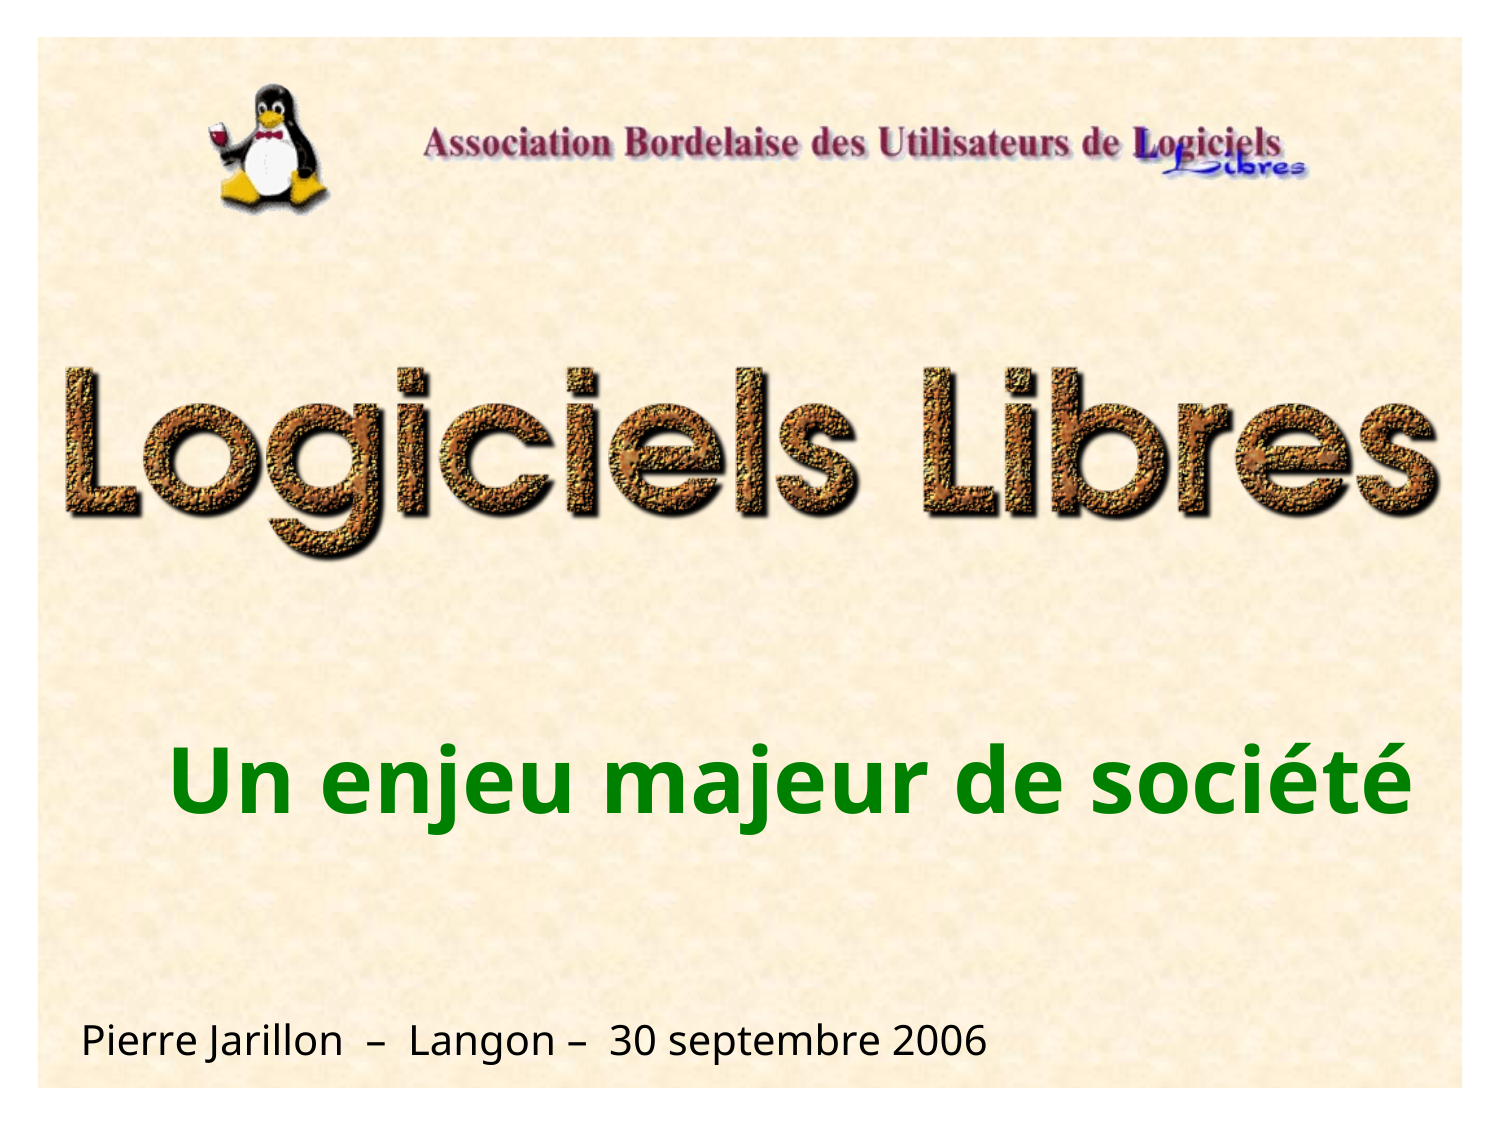

Un enjeu majeur de société
 Pierre Jarillon – Langon – 30 septembre 2006